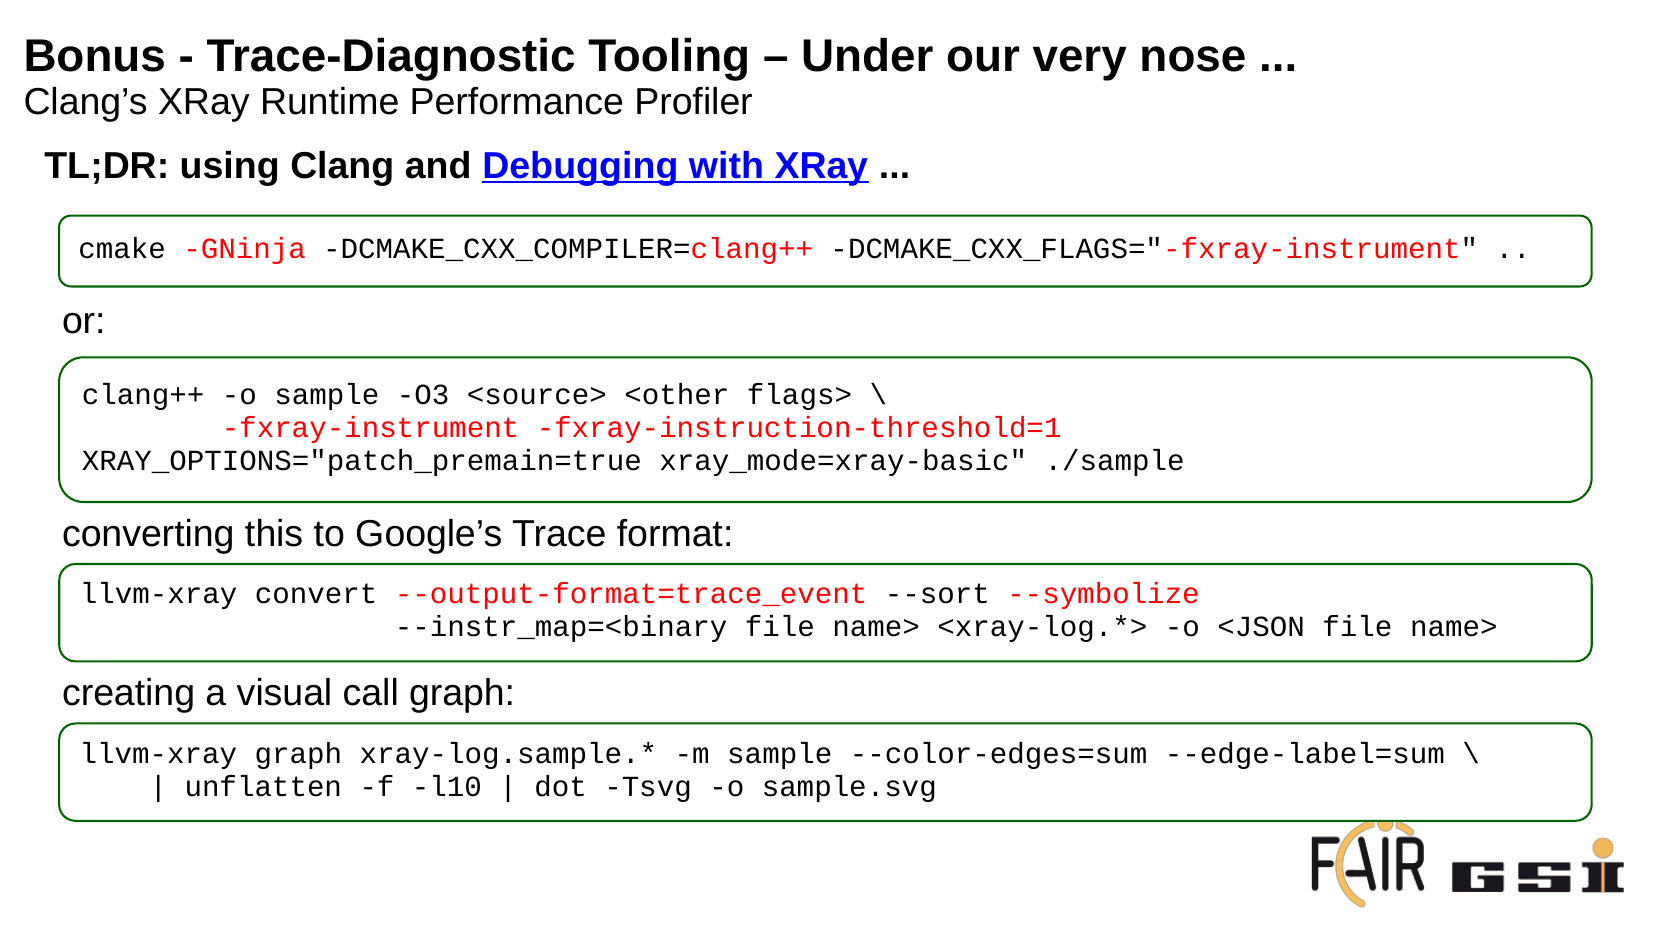

# Bonus - Trace-Diagnostic Tooling – Under our very nose ... Clang’s XRay Runtime Performance Profiler
TL;DR: using Clang and Debugging with XRay ...
cmake -GNinja -DCMAKE_CXX_COMPILER=clang++ -DCMAKE_CXX_FLAGS="-fxray-instrument" ..
or:
clang++ -o sample -O3 <source> <other flags> \
 -fxray-instrument -fxray-instruction-threshold=1
XRAY_OPTIONS="patch_premain=true xray_mode=xray-basic" ./sample
converting this to Google’s Trace format:
llvm-xray convert --output-format=trace_event --sort --symbolize
 --instr_map=<binary file name> <xray-log.*> -o <JSON file name>
creating a visual call graph:
llvm-xray graph xray-log.sample.* -m sample --color-edges=sum --edge-label=sum \
 | unflatten -f -l10 | dot -Tsvg -o sample.svg